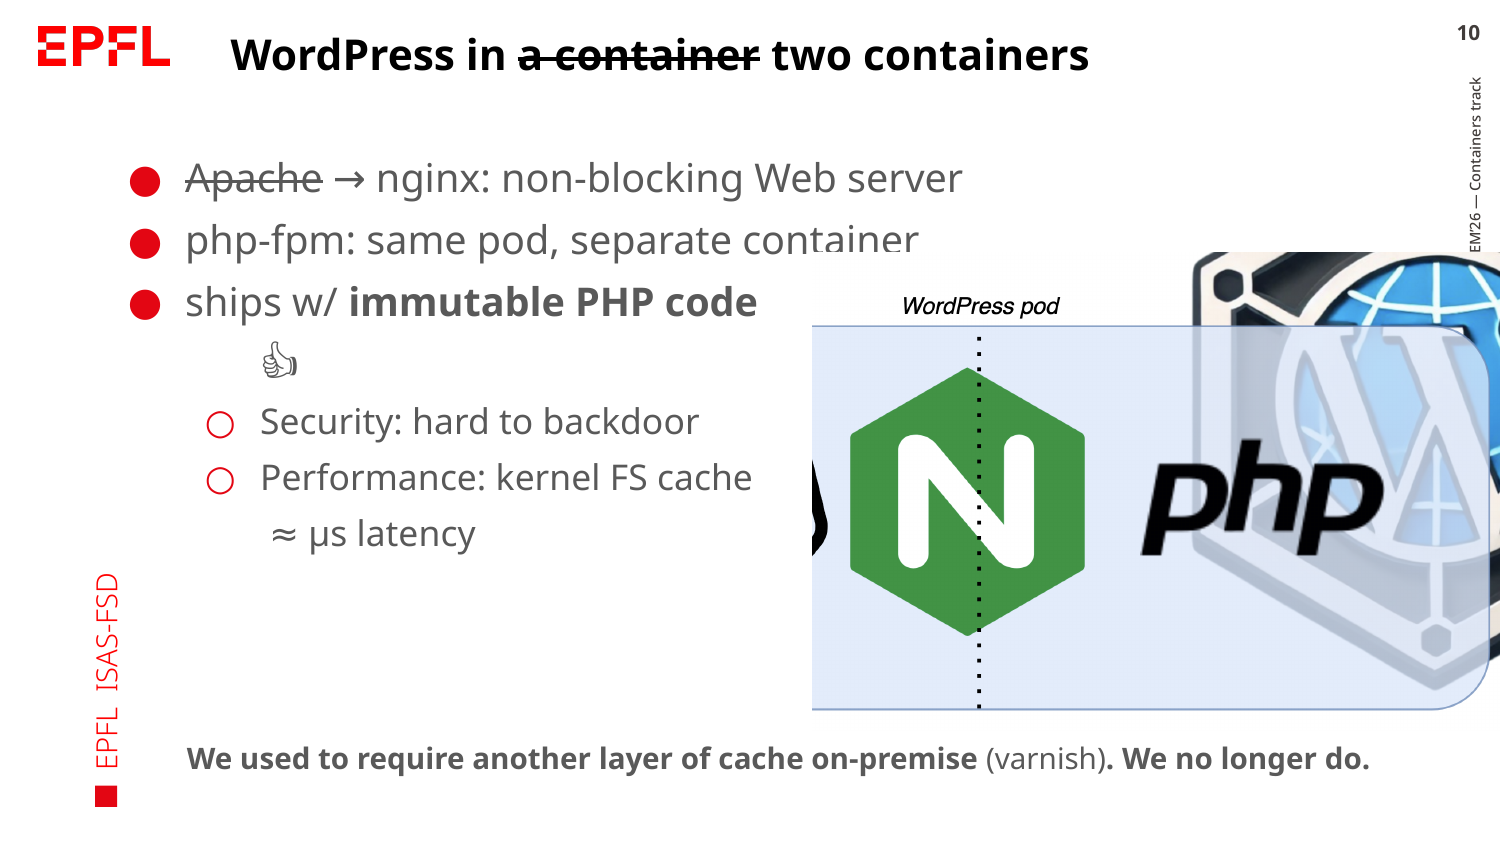

# WordPress in a container two containers
Apache → nginx: non-blocking Web server
php-fpm: same pod, separate container
ships w/ immutable PHP code
	👍
Security: hard to backdoor
Performance: kernel FS cache
 ≈ µs latency
We used to require another layer of cache on-premise (varnish). We no longer do.